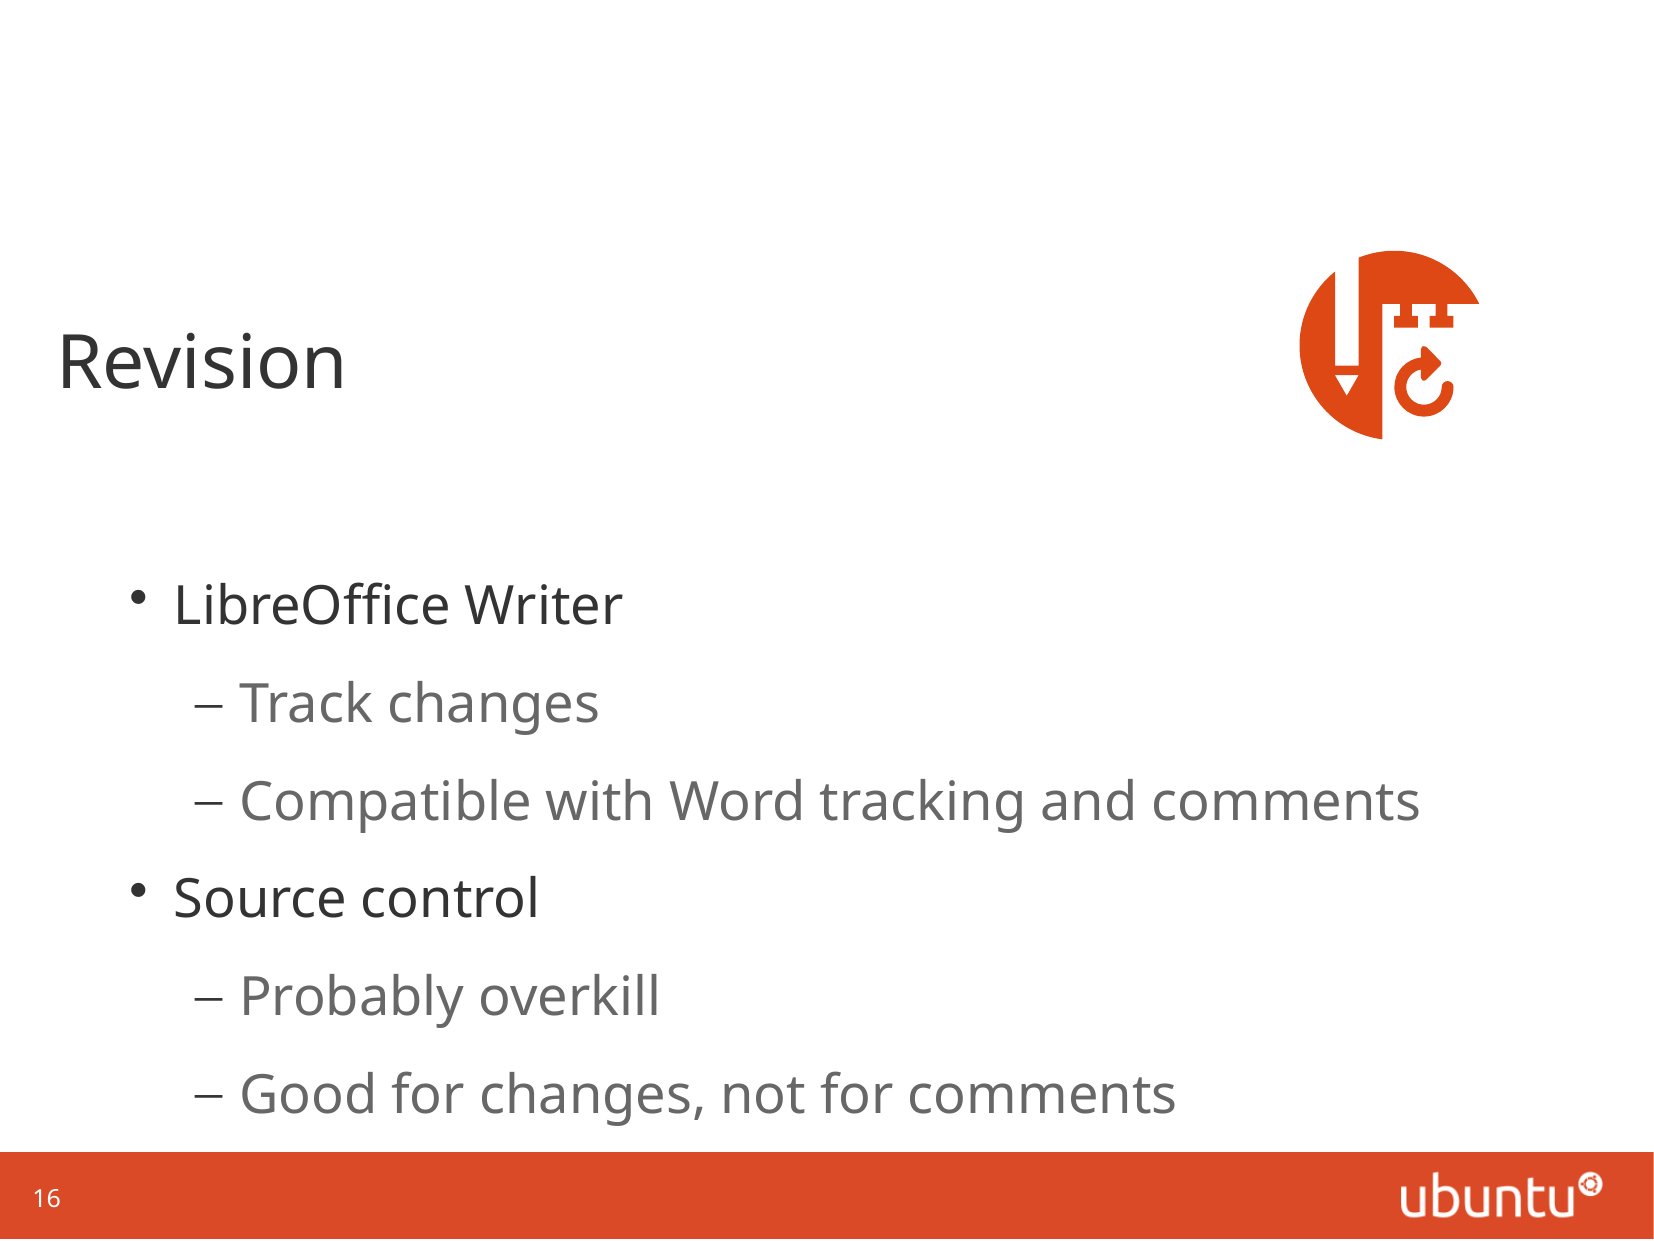

# Revision
LibreOffice Writer
Track changes
Compatible with Word tracking and comments
Source control
Probably overkill
Good for changes, not for comments